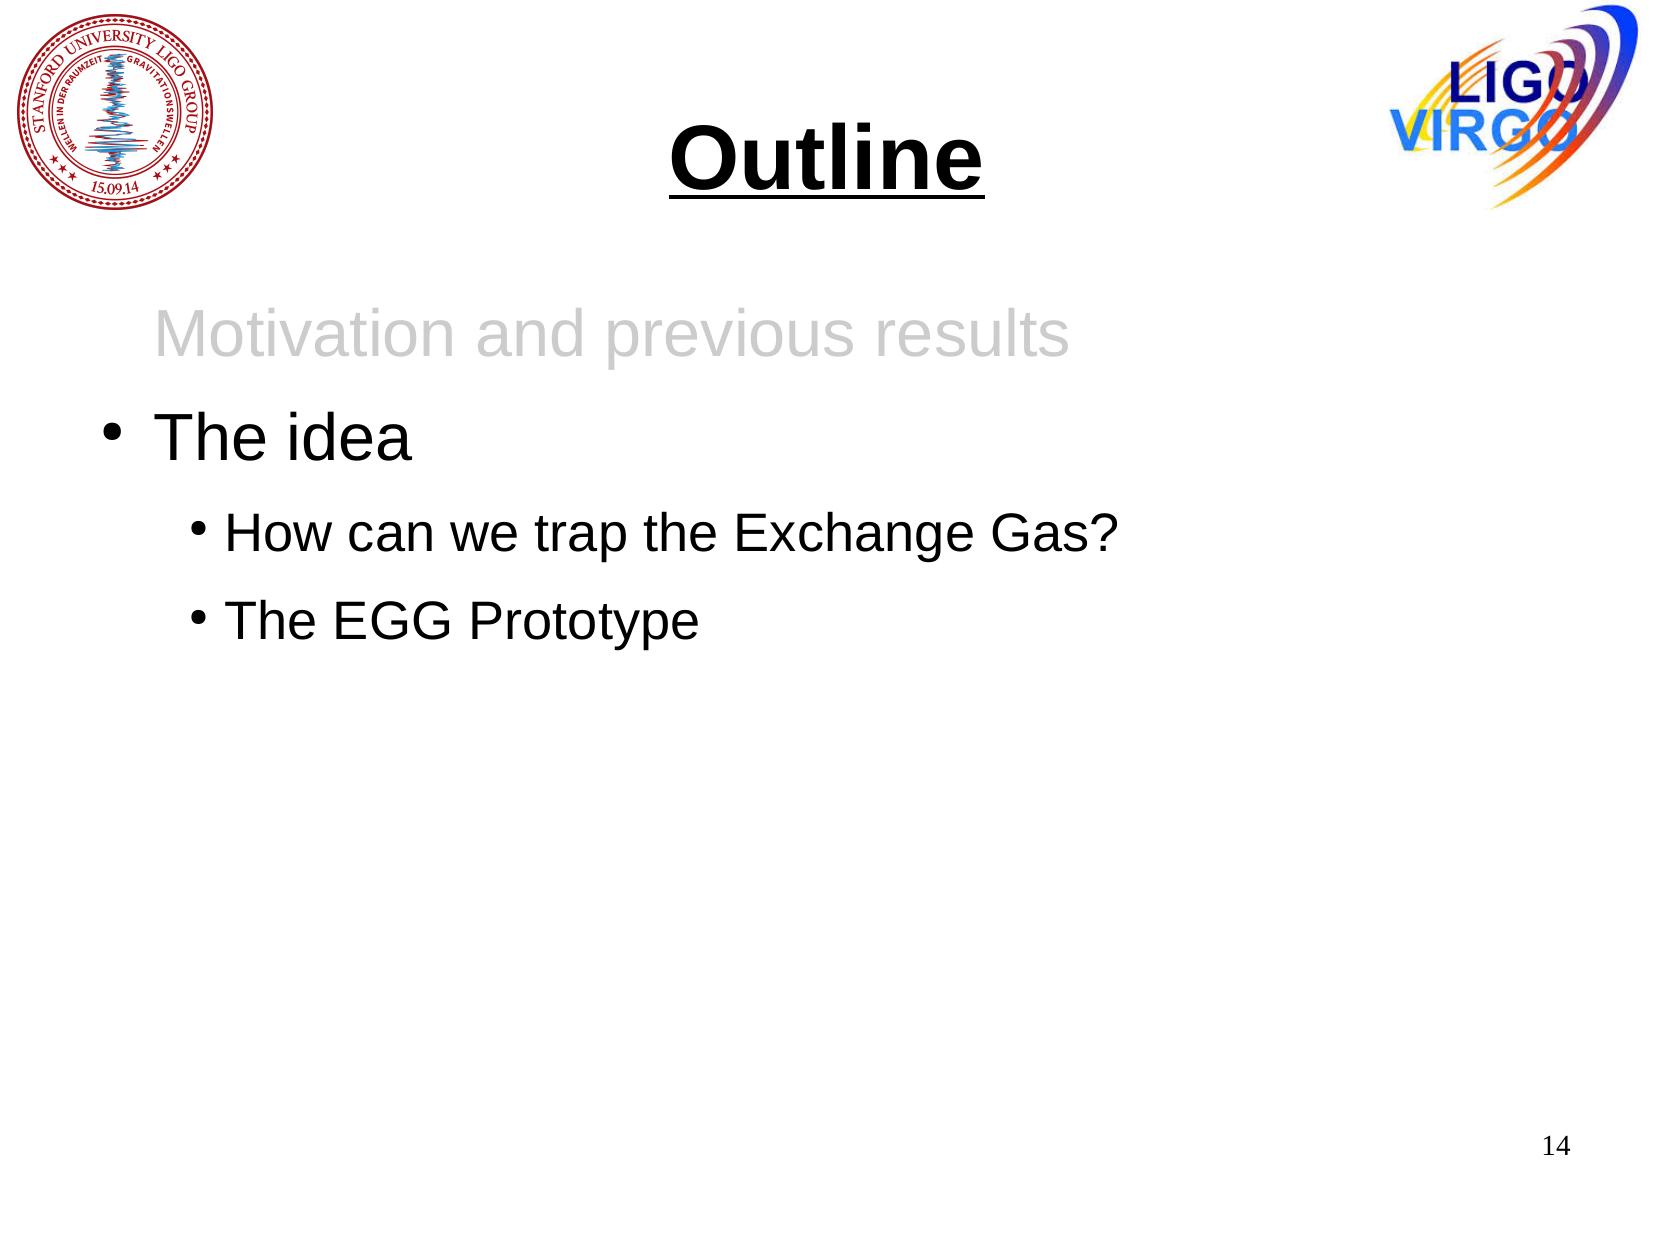

Outline
Motivation and previous results
The idea
How can we trap the Exchange Gas?
The EGG Prototype
14